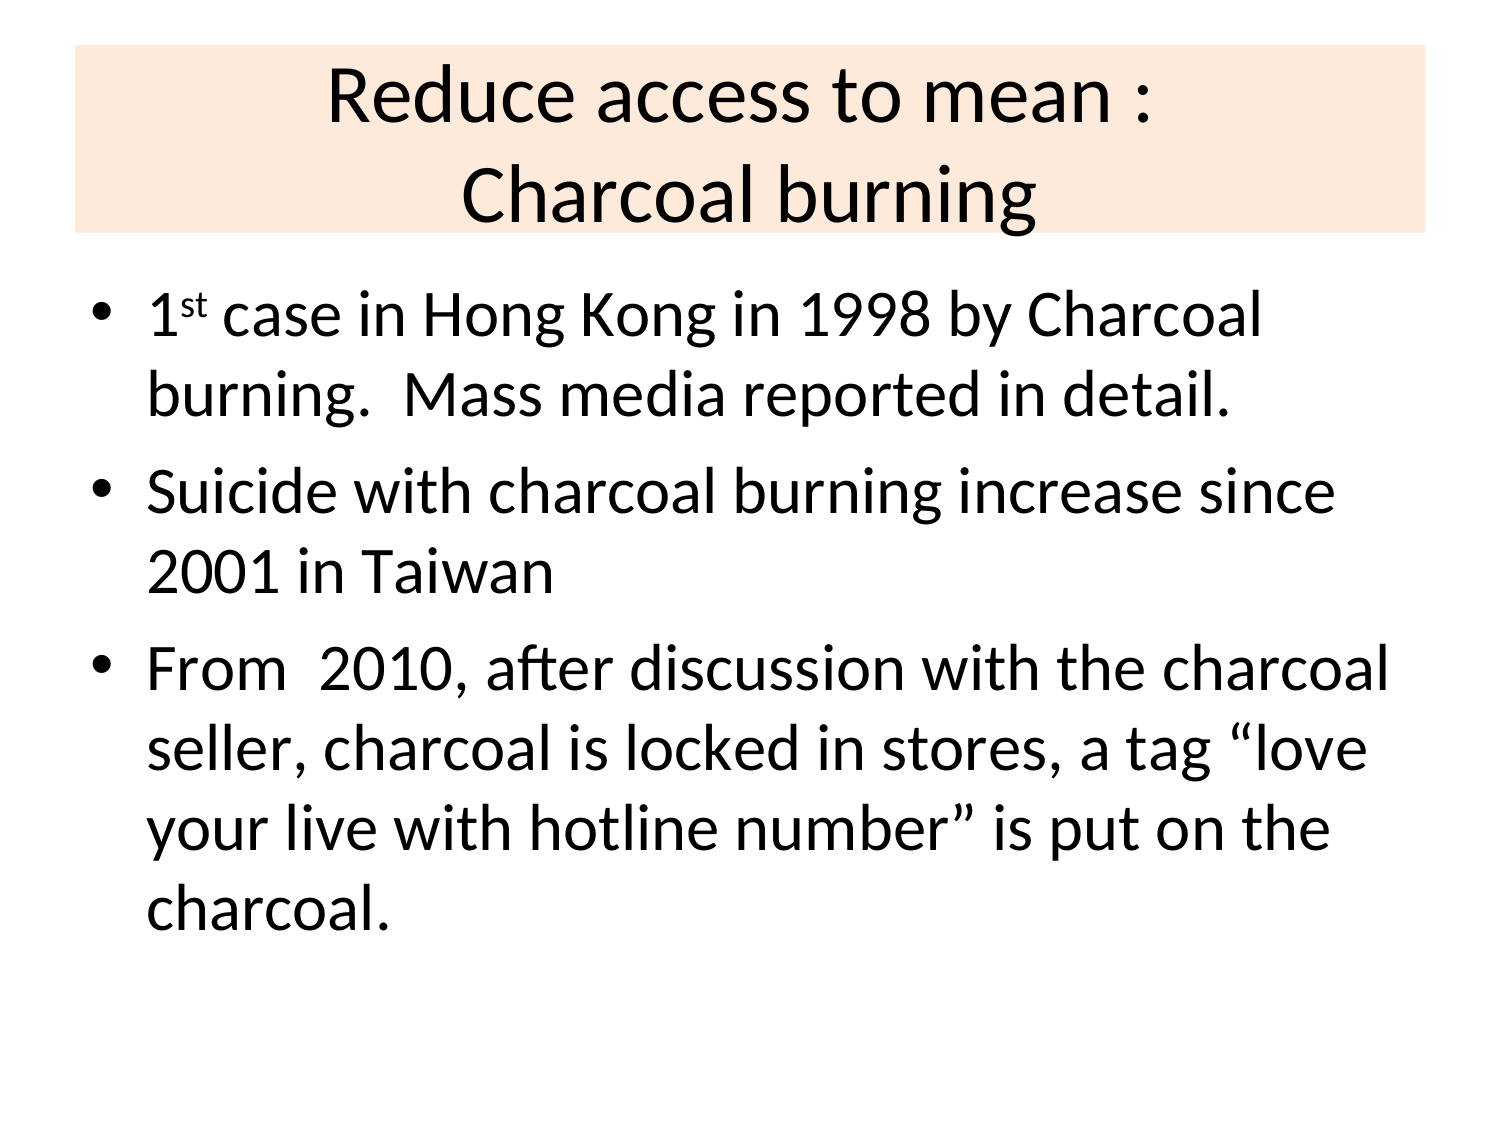

# Reduce access to mean : Charcoal burning
1st case in Hong Kong in 1998 by Charcoal burning. Mass media reported in detail.
Suicide with charcoal burning increase since 2001 in Taiwan
From 2010, after discussion with the charcoal seller, charcoal is locked in stores, a tag “love your live with hotline number” is put on the charcoal.